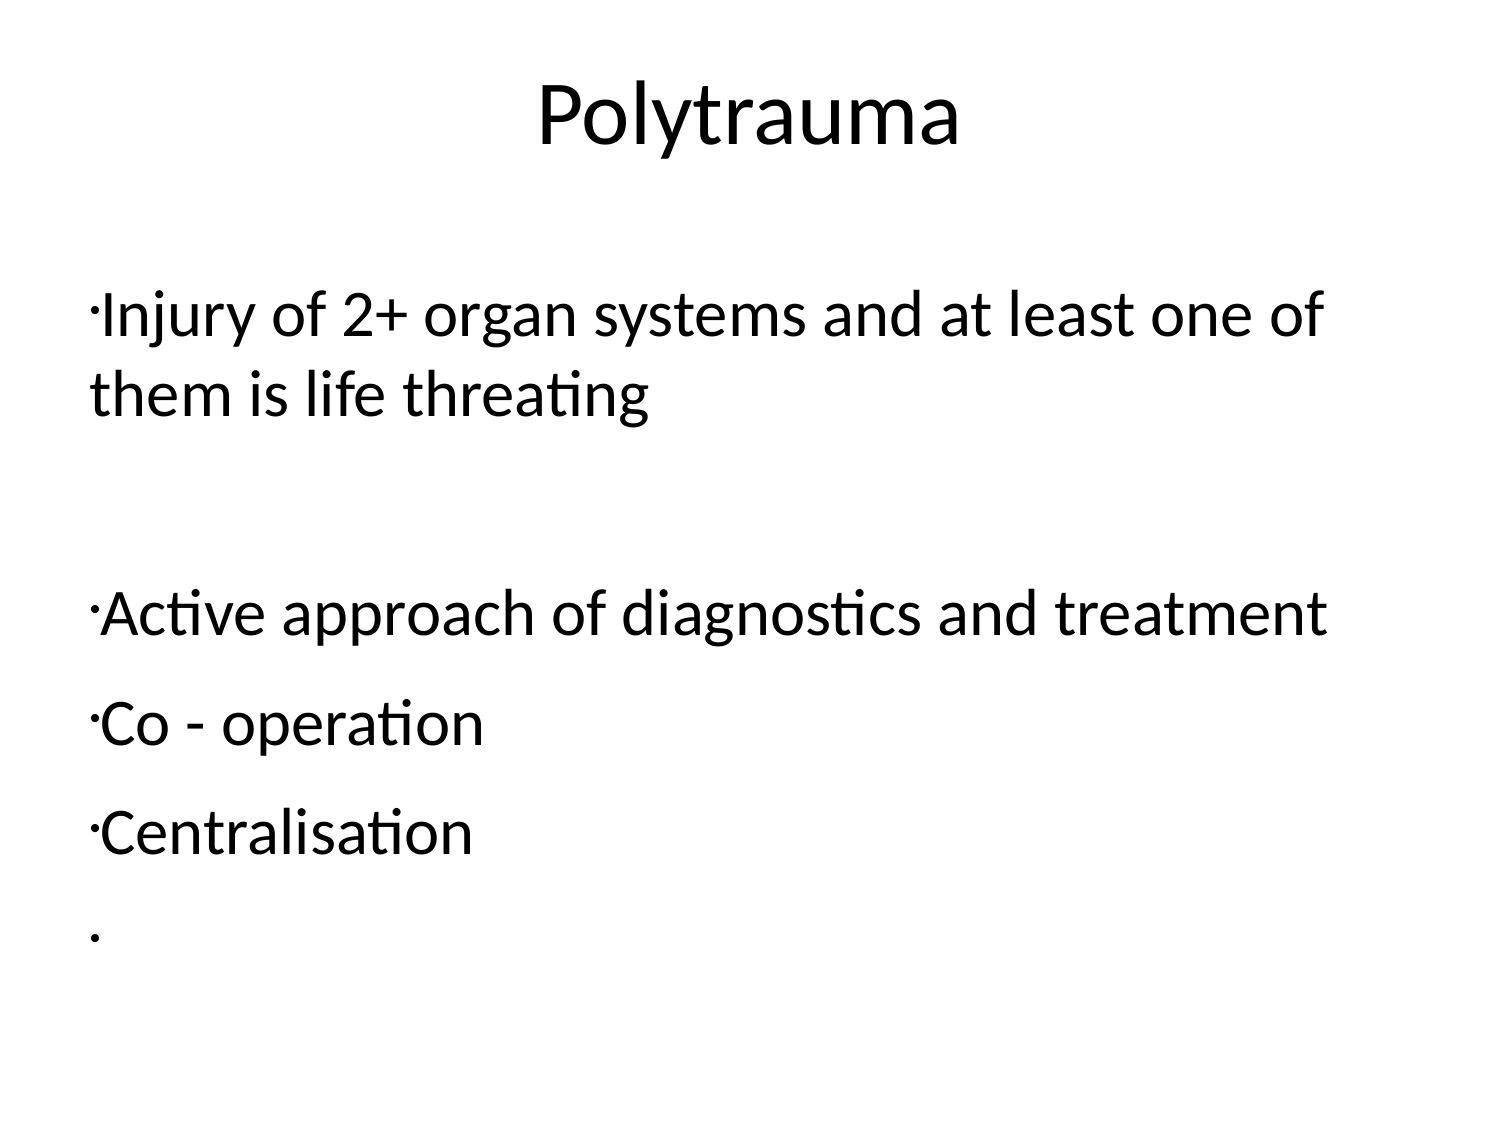

# Polytrauma
Injury of 2+ organ systems and at least one of them is life threating
Active approach of diagnostics and treatment
Co - operation
Centralisation